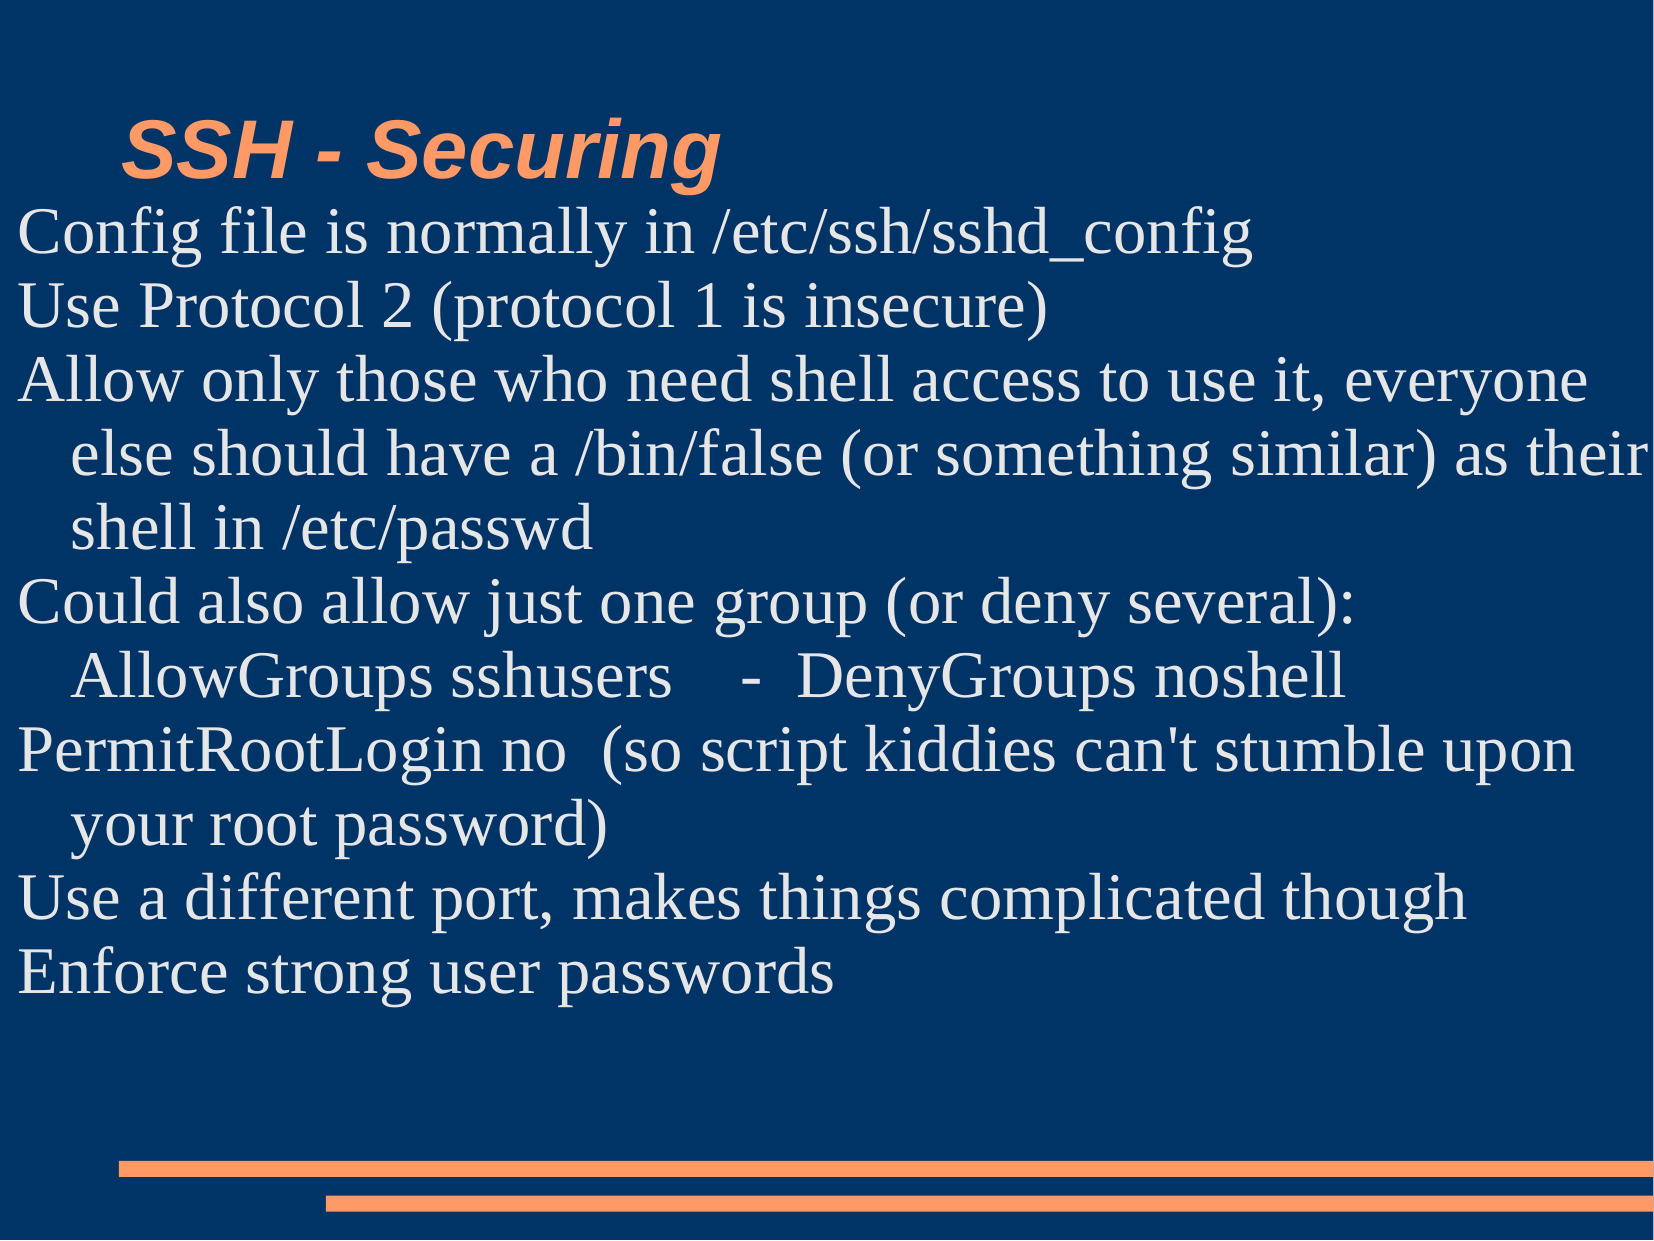

# SSH - Securing
Config file is normally in /etc/ssh/sshd_config
Use Protocol 2 (protocol 1 is insecure)
Allow only those who need shell access to use it, everyone else should have a /bin/false (or something similar) as their shell in /etc/passwd
Could also allow just one group (or deny several):
AllowGroups sshusers - DenyGroups noshell
PermitRootLogin no (so script kiddies can't stumble upon your root password)
Use a different port, makes things complicated though
Enforce strong user passwords